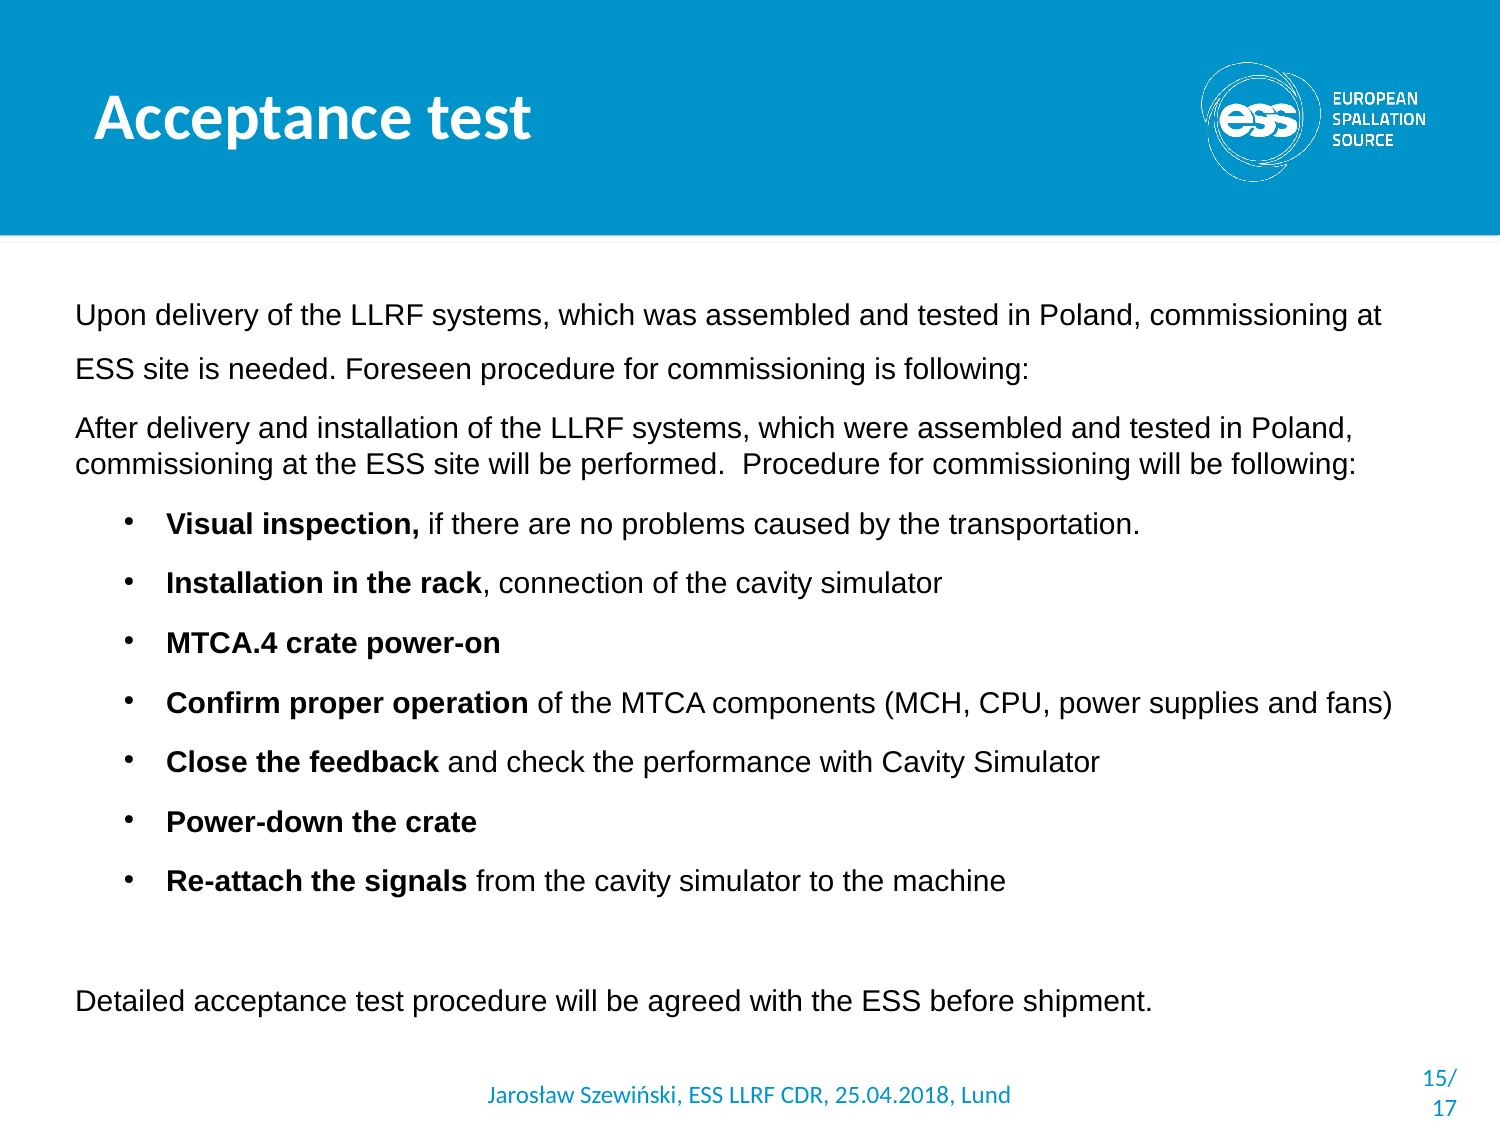

Acceptance test
# Upon delivery of the LLRF systems, which was assembled and tested in Poland, commissioning at ESS site is needed. Foreseen procedure for commissioning is following:
After delivery and installation of the LLRF systems, which were assembled and tested in Poland, commissioning at the ESS site will be performed. Procedure for commissioning will be following:
Visual inspection, if there are no problems caused by the transportation.
Installation in the rack, connection of the cavity simulator
MTCA.4 crate power-on
Confirm proper operation of the MTCA components (MCH, CPU, power supplies and fans)
Close the feedback and check the performance with Cavity Simulator
Power-down the crate
Re-attach the signals from the cavity simulator to the machine
Detailed acceptance test procedure will be agreed with the ESS before shipment.
Jarosław Szewiński, ESS LLRF CDR, 25.04.2018, Lund